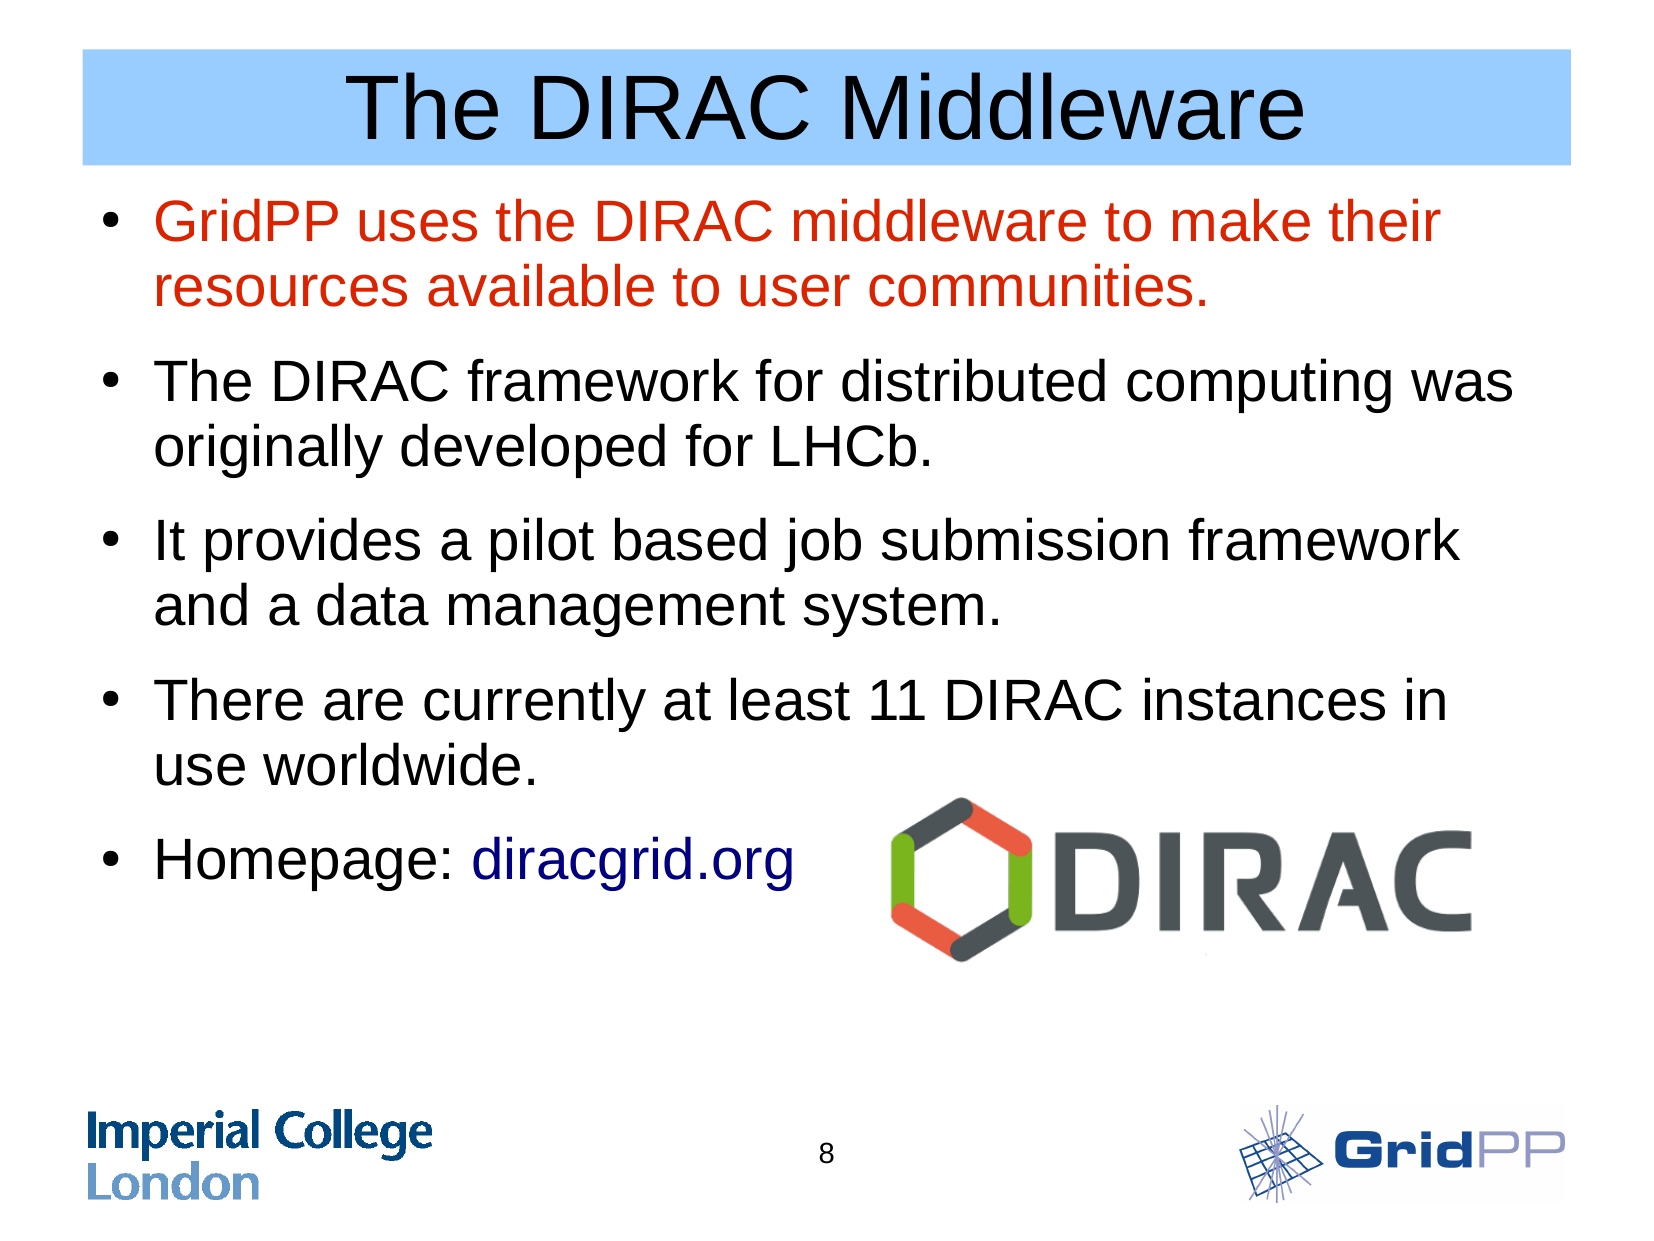

# The DIRAC Middleware
GridPP uses the DIRAC middleware to make their resources available to user communities.
The DIRAC framework for distributed computing was originally developed for LHCb.
It provides a pilot based job submission framework and a data management system.
There are currently at least 11 DIRAC instances in use worldwide.
Homepage: diracgrid.org